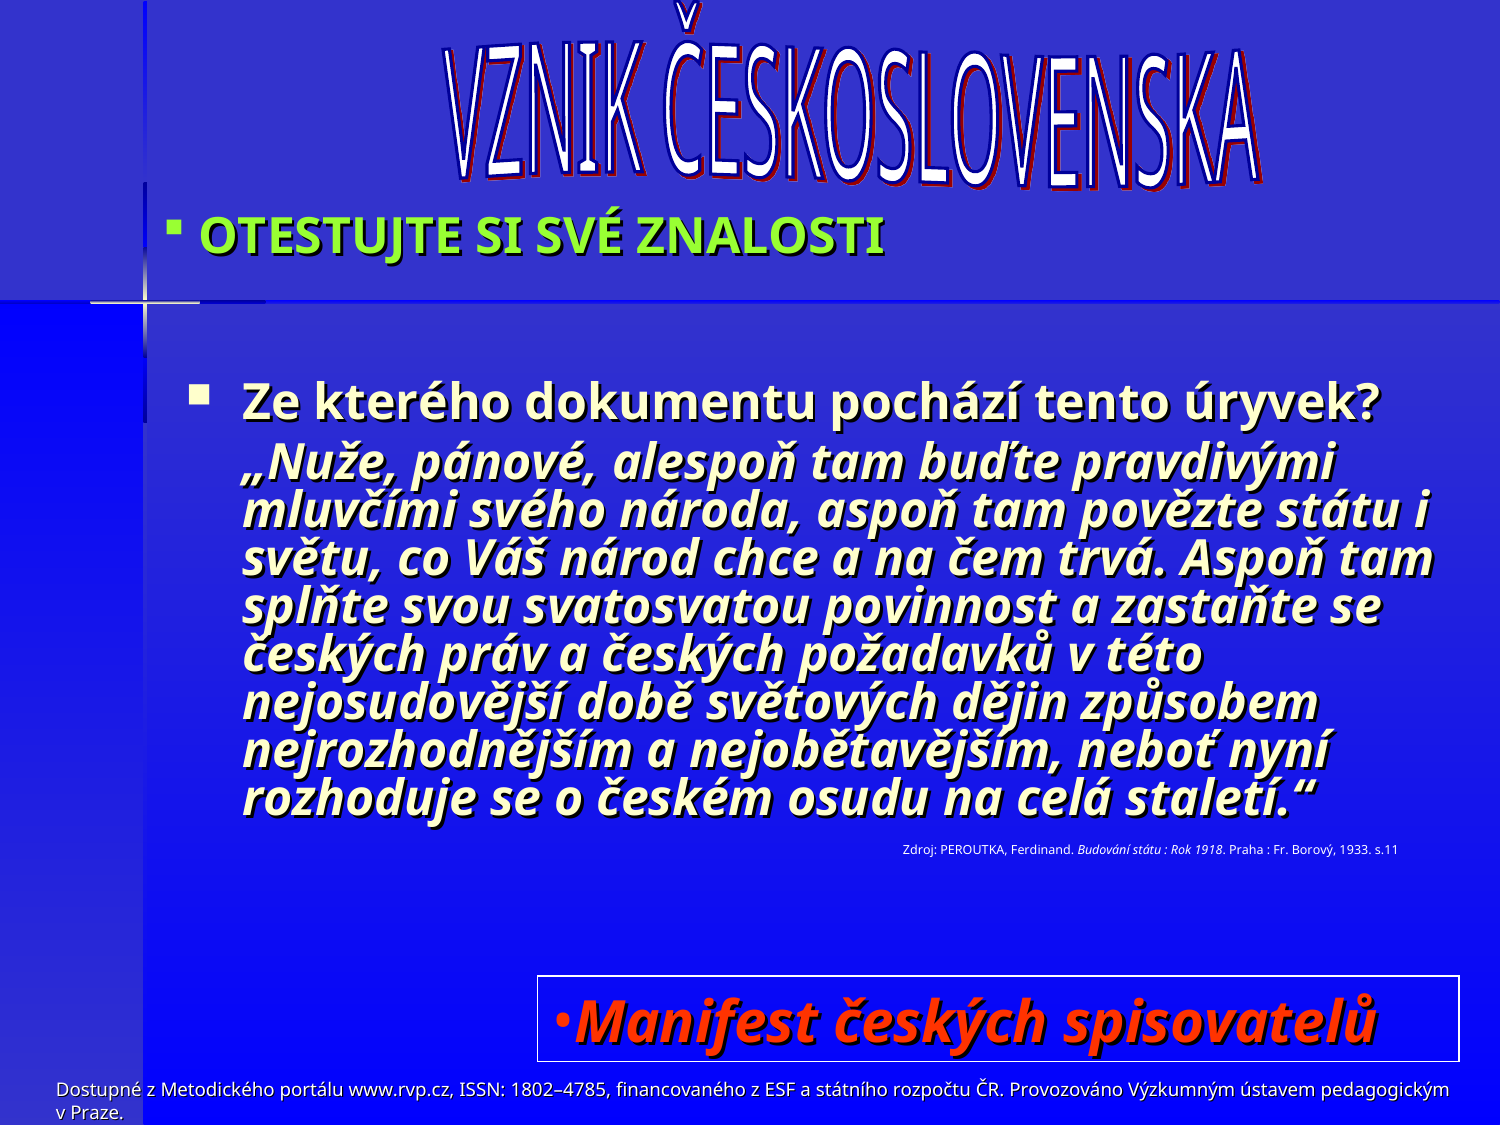

VZNIK ČESKOSLOVENSKA
 OTESTUJTE SI SVÉ ZNALOSTI
# Ze kterého dokumentu pochází tento úryvek?
	„Nuže, pánové, alespoň tam buďte pravdivými mluvčími svého národa, aspoň tam povězte státu i světu, co Váš národ chce a na čem trvá. Aspoň tam splňte svou svatosvatou povinnost a zastaňte se českých práv a českých požadavků v této nejosudovější době světových dějin způsobem nejrozhodnějším a nejobětavějším, neboť nyní rozhoduje se o českém osudu na celá staletí.“
Zdroj: PEROUTKA, Ferdinand. Budování státu : Rok 1918. Praha : Fr. Borový, 1933. s.11
Manifest českých spisovatelů
Dostupné z Metodického portálu www.rvp.cz, ISSN: 1802–4785, financovaného z ESF a státního rozpočtu ČR. Provozováno Výzkumným ústavem pedagogickým v Praze.